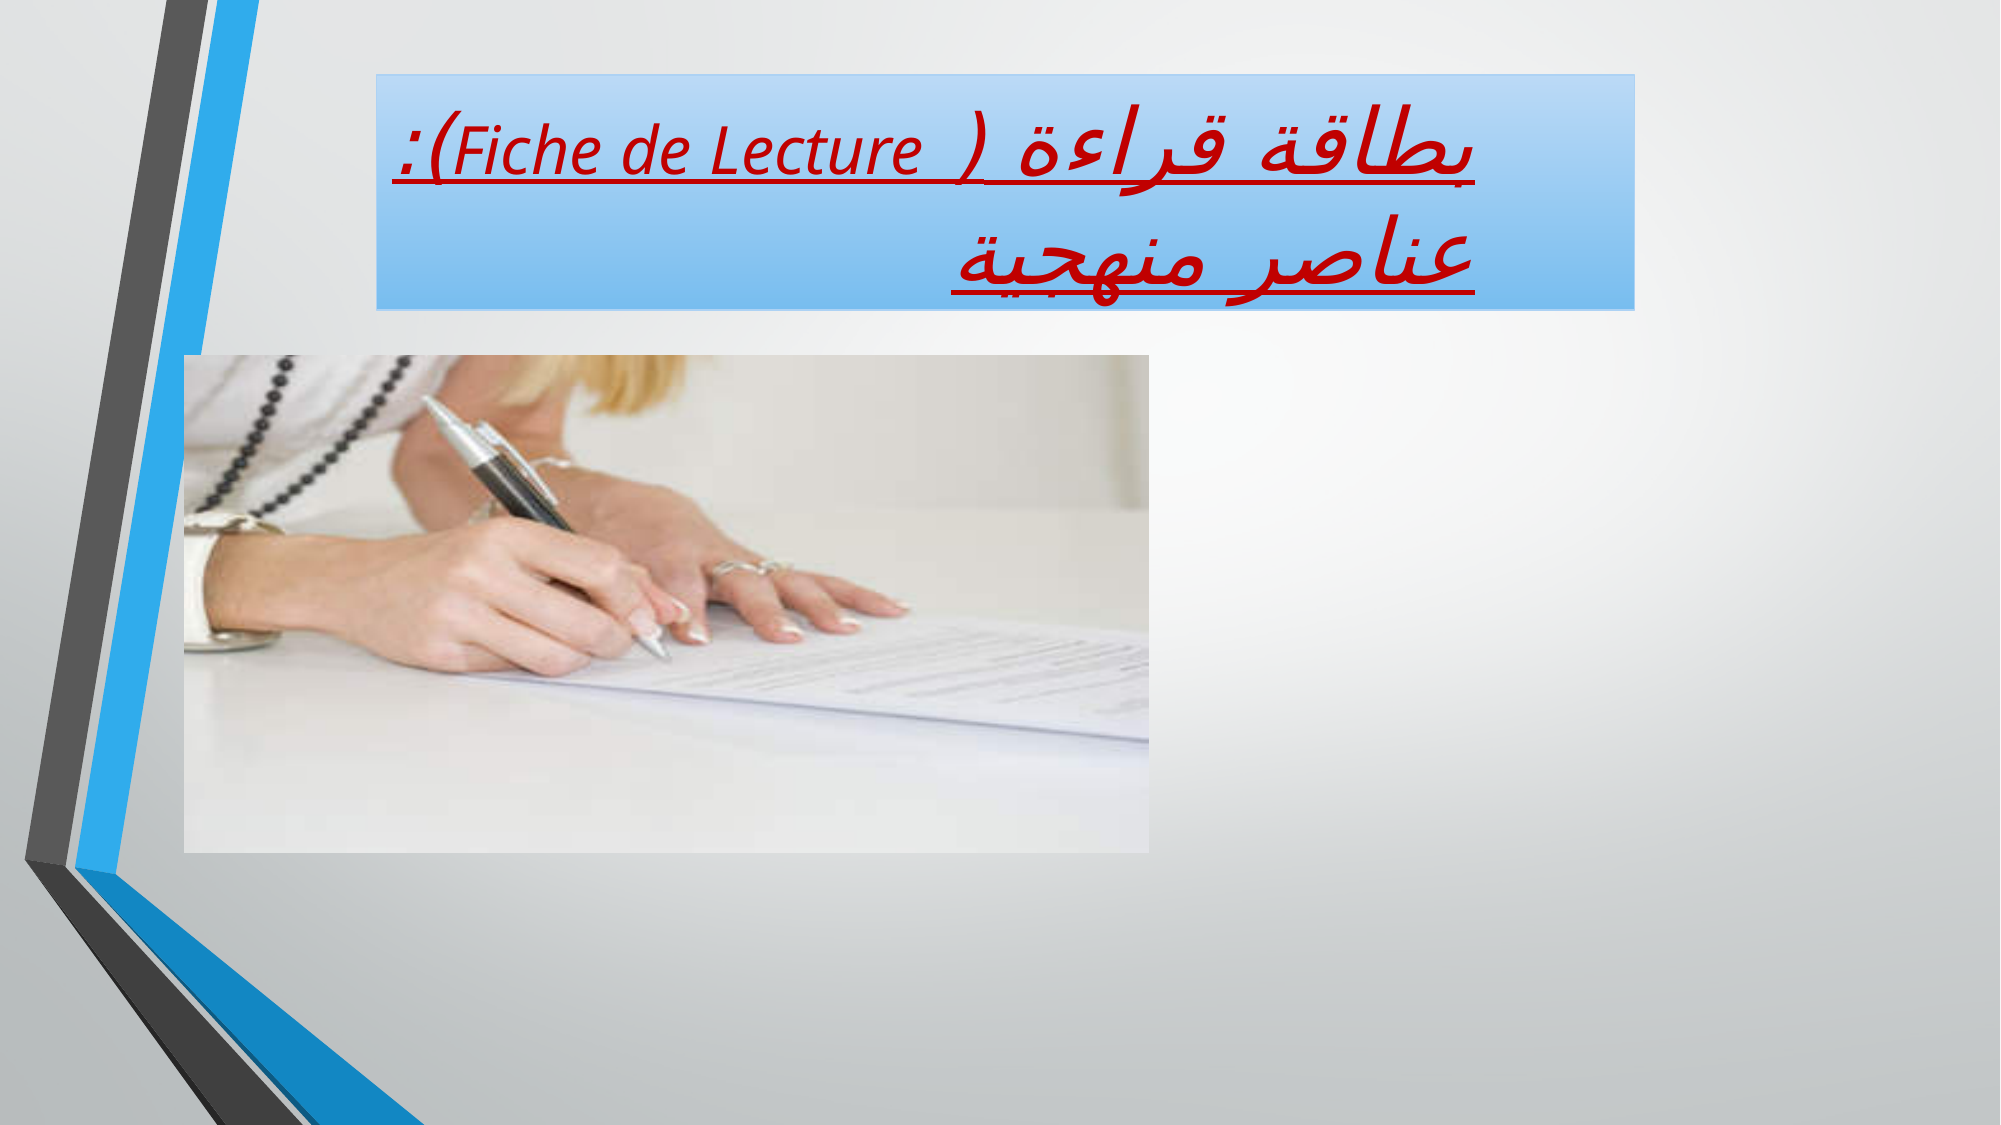

# - المفهوم - الأهداف - مراحل الاعداد
بطاقة قراءة ( Fiche de Lecture): عناصر منهجية